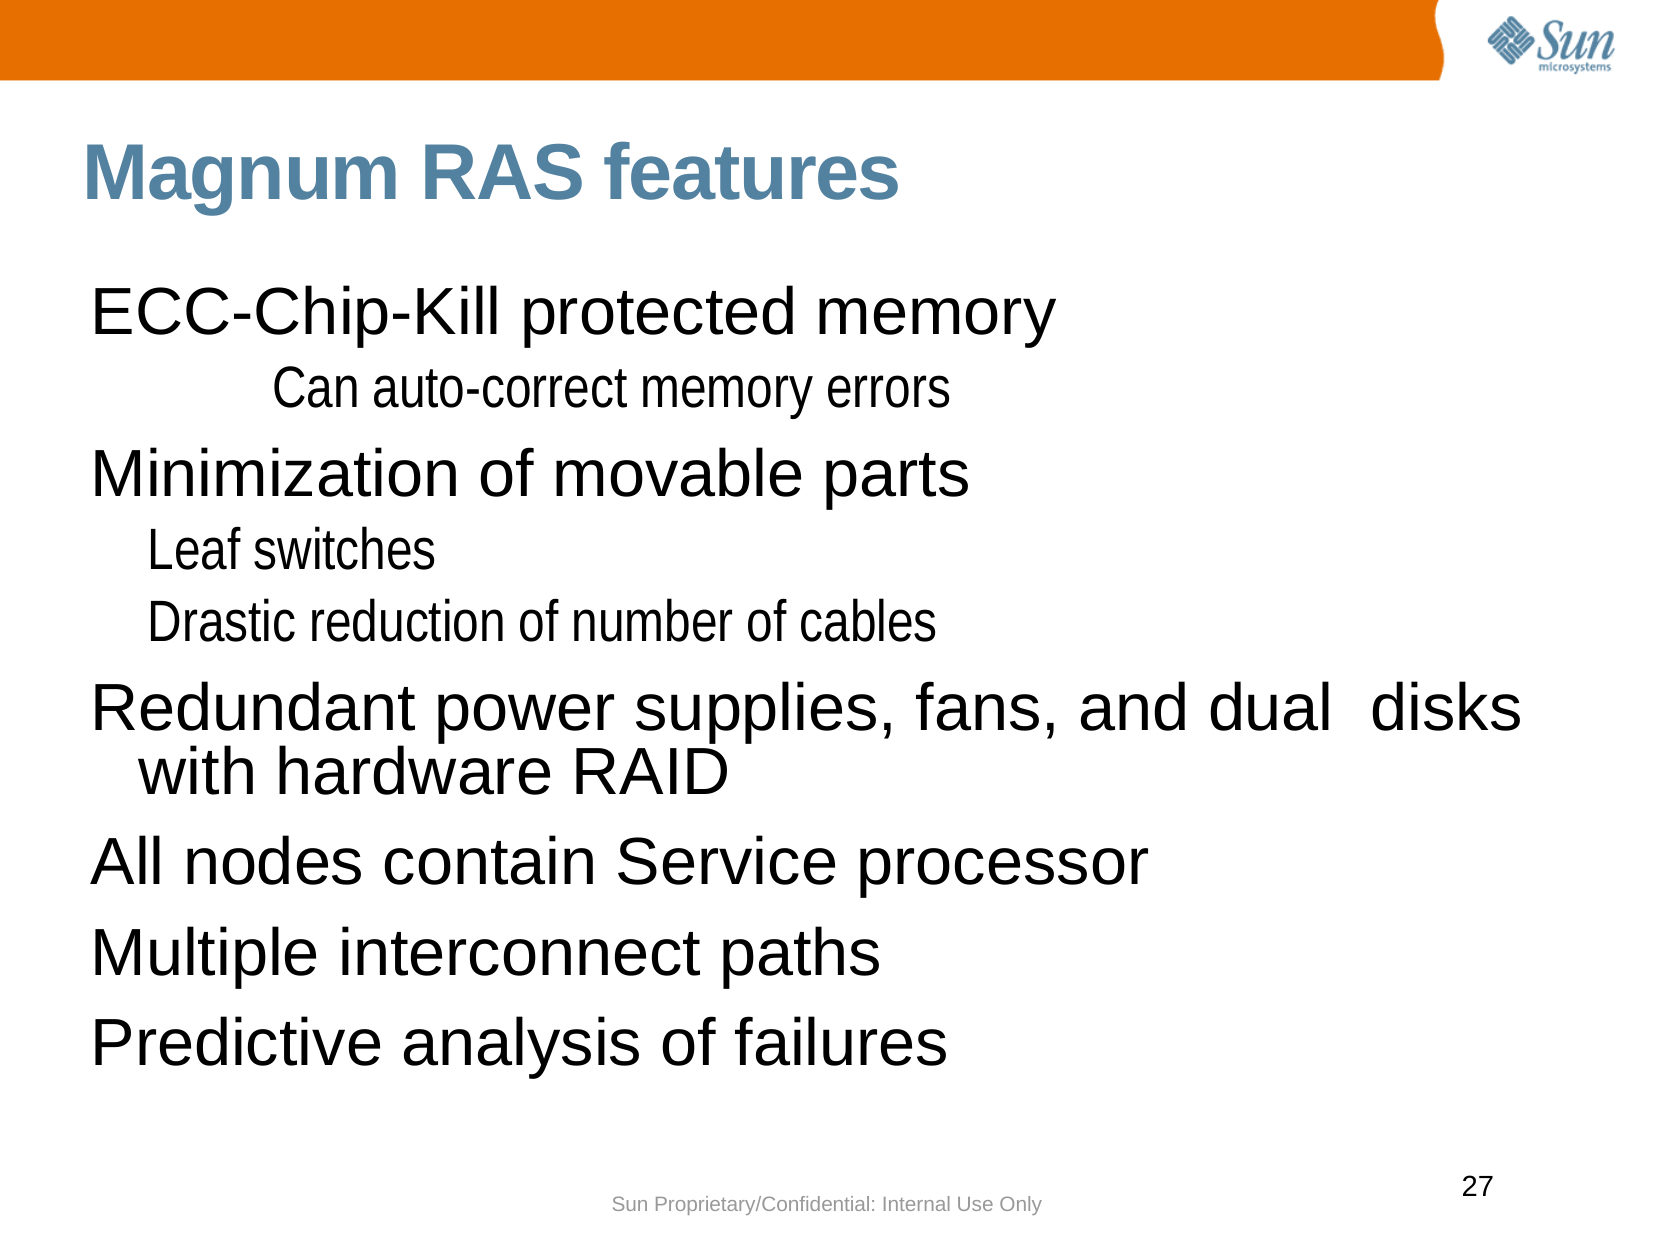

# Magnum RAS features
ECC-Chip-Kill protected memory
	Can auto-correct memory errors
Minimization of movable parts
Leaf switches
Drastic reduction of number of cables
Redundant power supplies, fans, and dual  disks with hardware RAID
All nodes contain Service processor
Multiple interconnect paths
Predictive analysis of failures